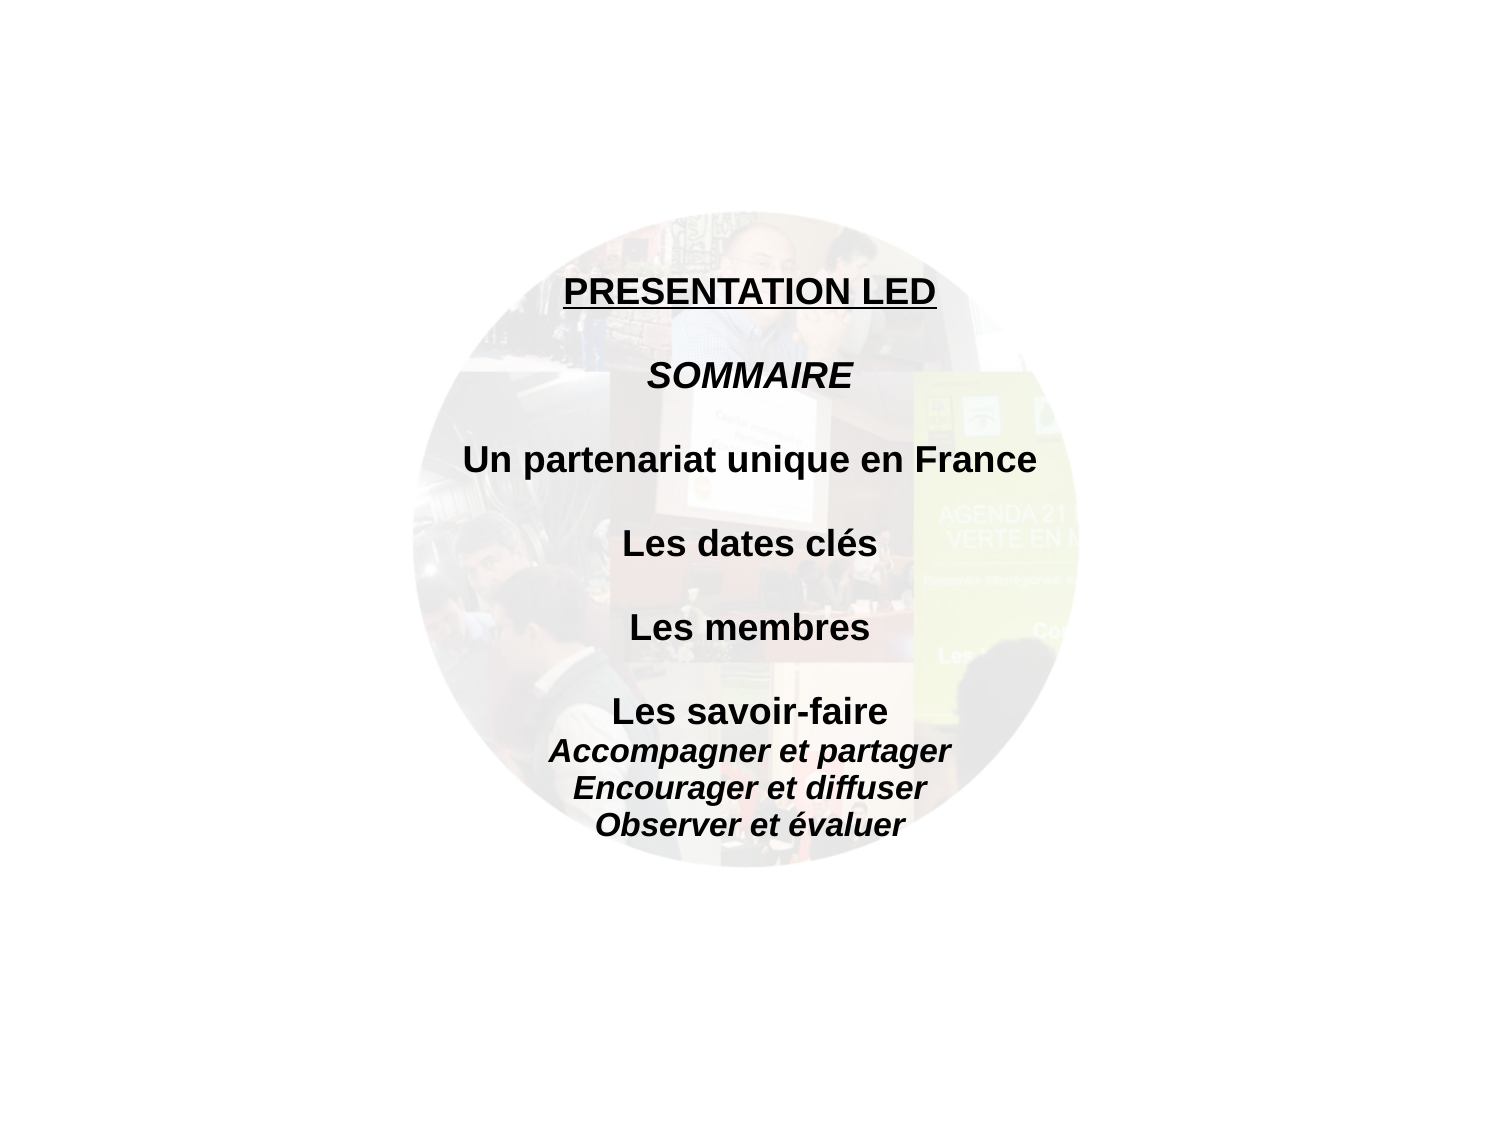

PRESENTATION LED
SOMMAIRE
Un partenariat unique en France
Les dates clés
Les membres
Les savoir-faire
Accompagner et partager
Encourager et diffuser
Observer et évaluer